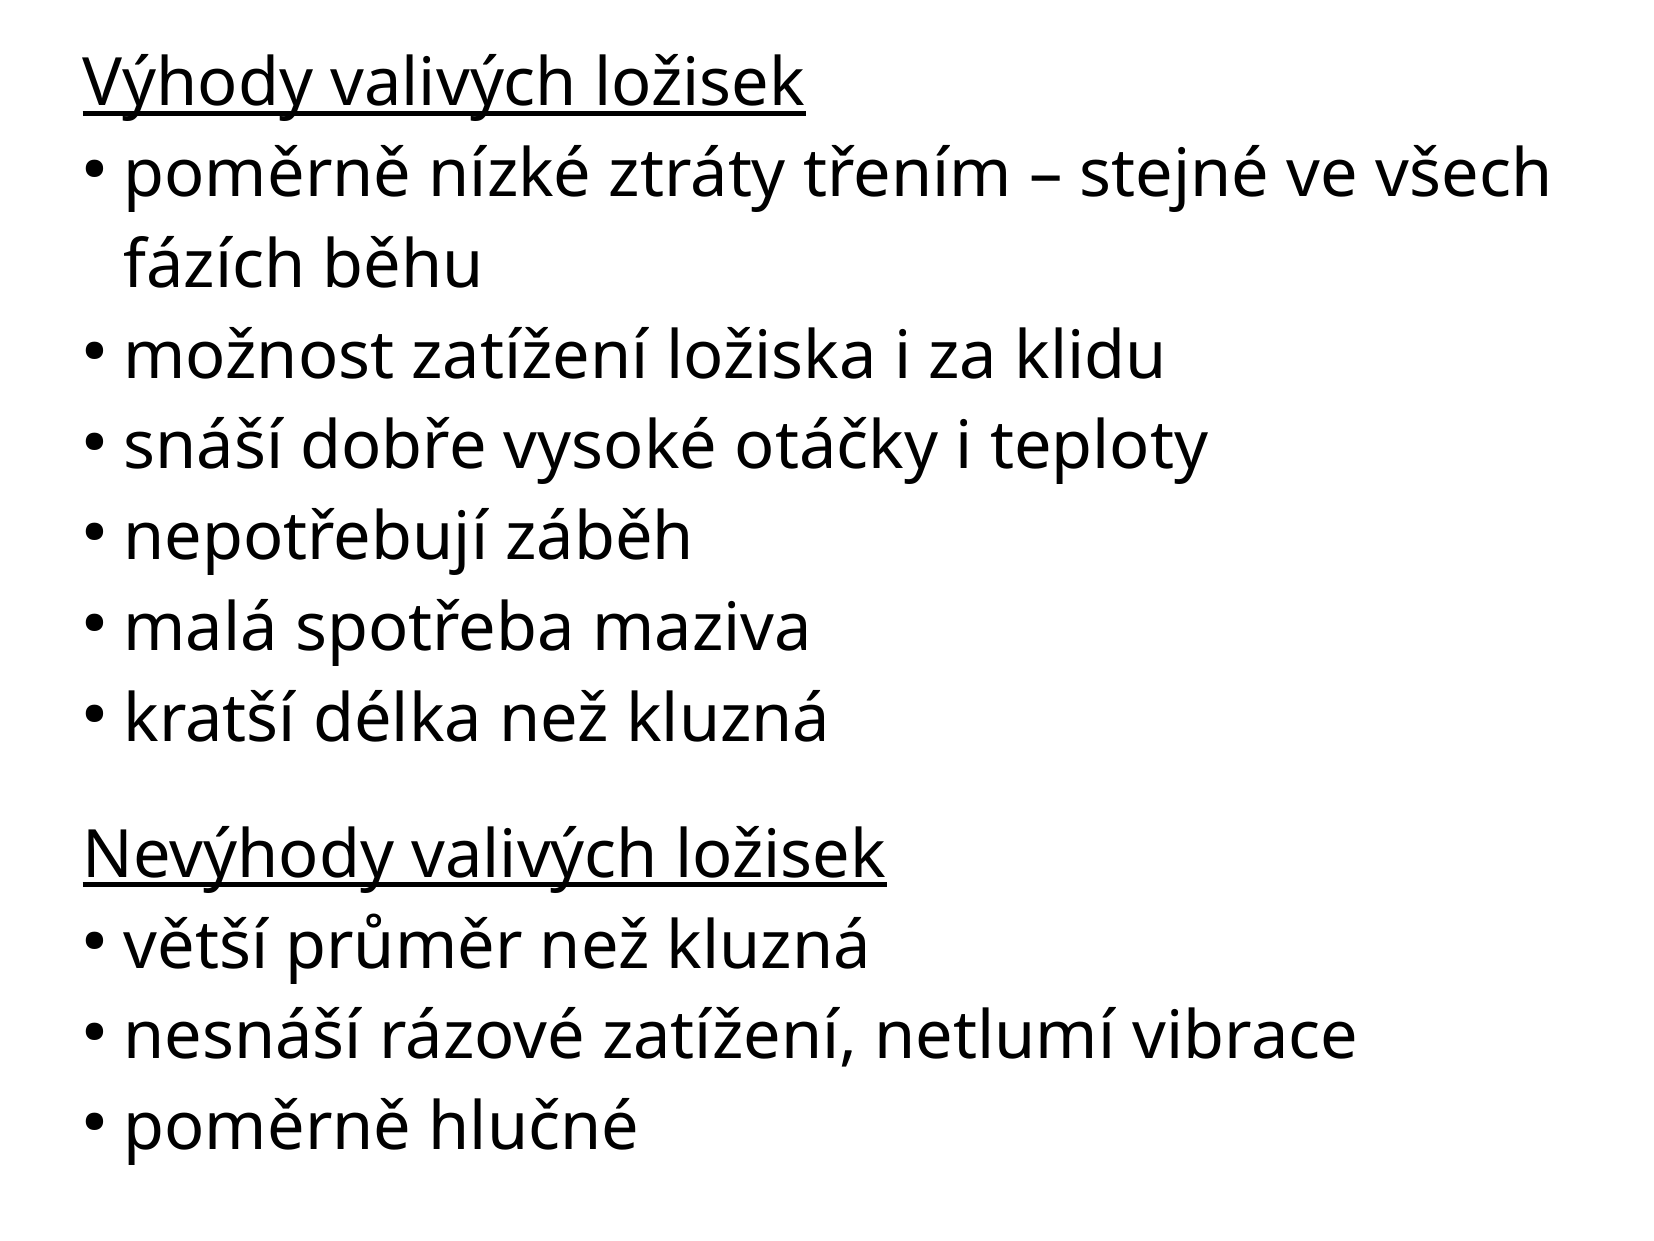

# Výhody valivých ložisek
 poměrně nízké ztráty třením – stejné ve všech
 fázích běhu
 možnost zatížení ložiska i za klidu
 snáší dobře vysoké otáčky i teploty
 nepotřebují záběh
 malá spotřeba maziva
 kratší délka než kluzná
Nevýhody valivých ložisek
 větší průměr než kluzná
 nesnáší rázové zatížení, netlumí vibrace
 poměrně hlučné